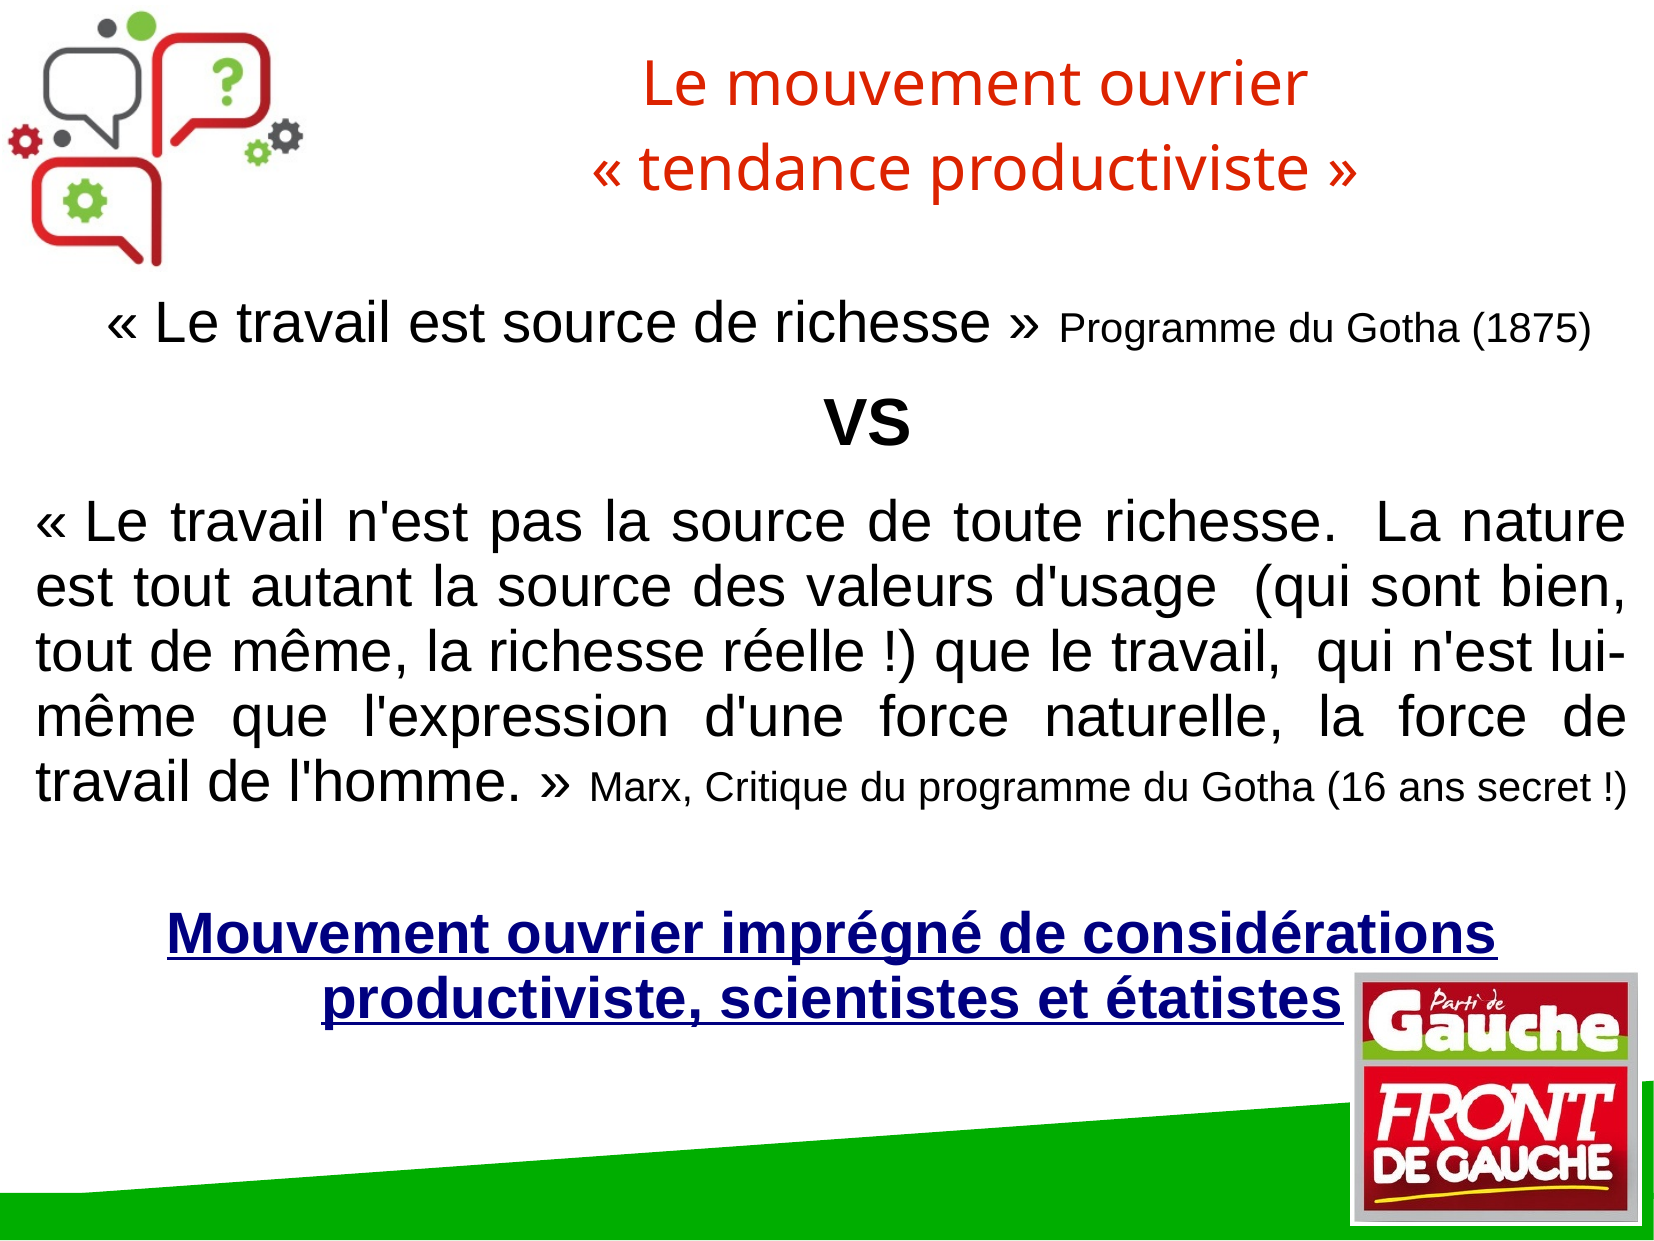

# Le mouvement ouvrier « tendance productiviste »
« Le travail est source de richesse » Programme du Gotha (1875)
VS
« Le travail n'est pas la source de toute richesse.  La nature est tout autant la source des valeurs d'usage  (qui sont bien, tout de même, la richesse réelle !) que le travail,  qui n'est lui-même que l'expression d'une force naturelle, la force de travail de l'homme. » Marx, Critique du programme du Gotha (16 ans secret !)
Mouvement ouvrier imprégné de considérations productiviste, scientistes et étatistes